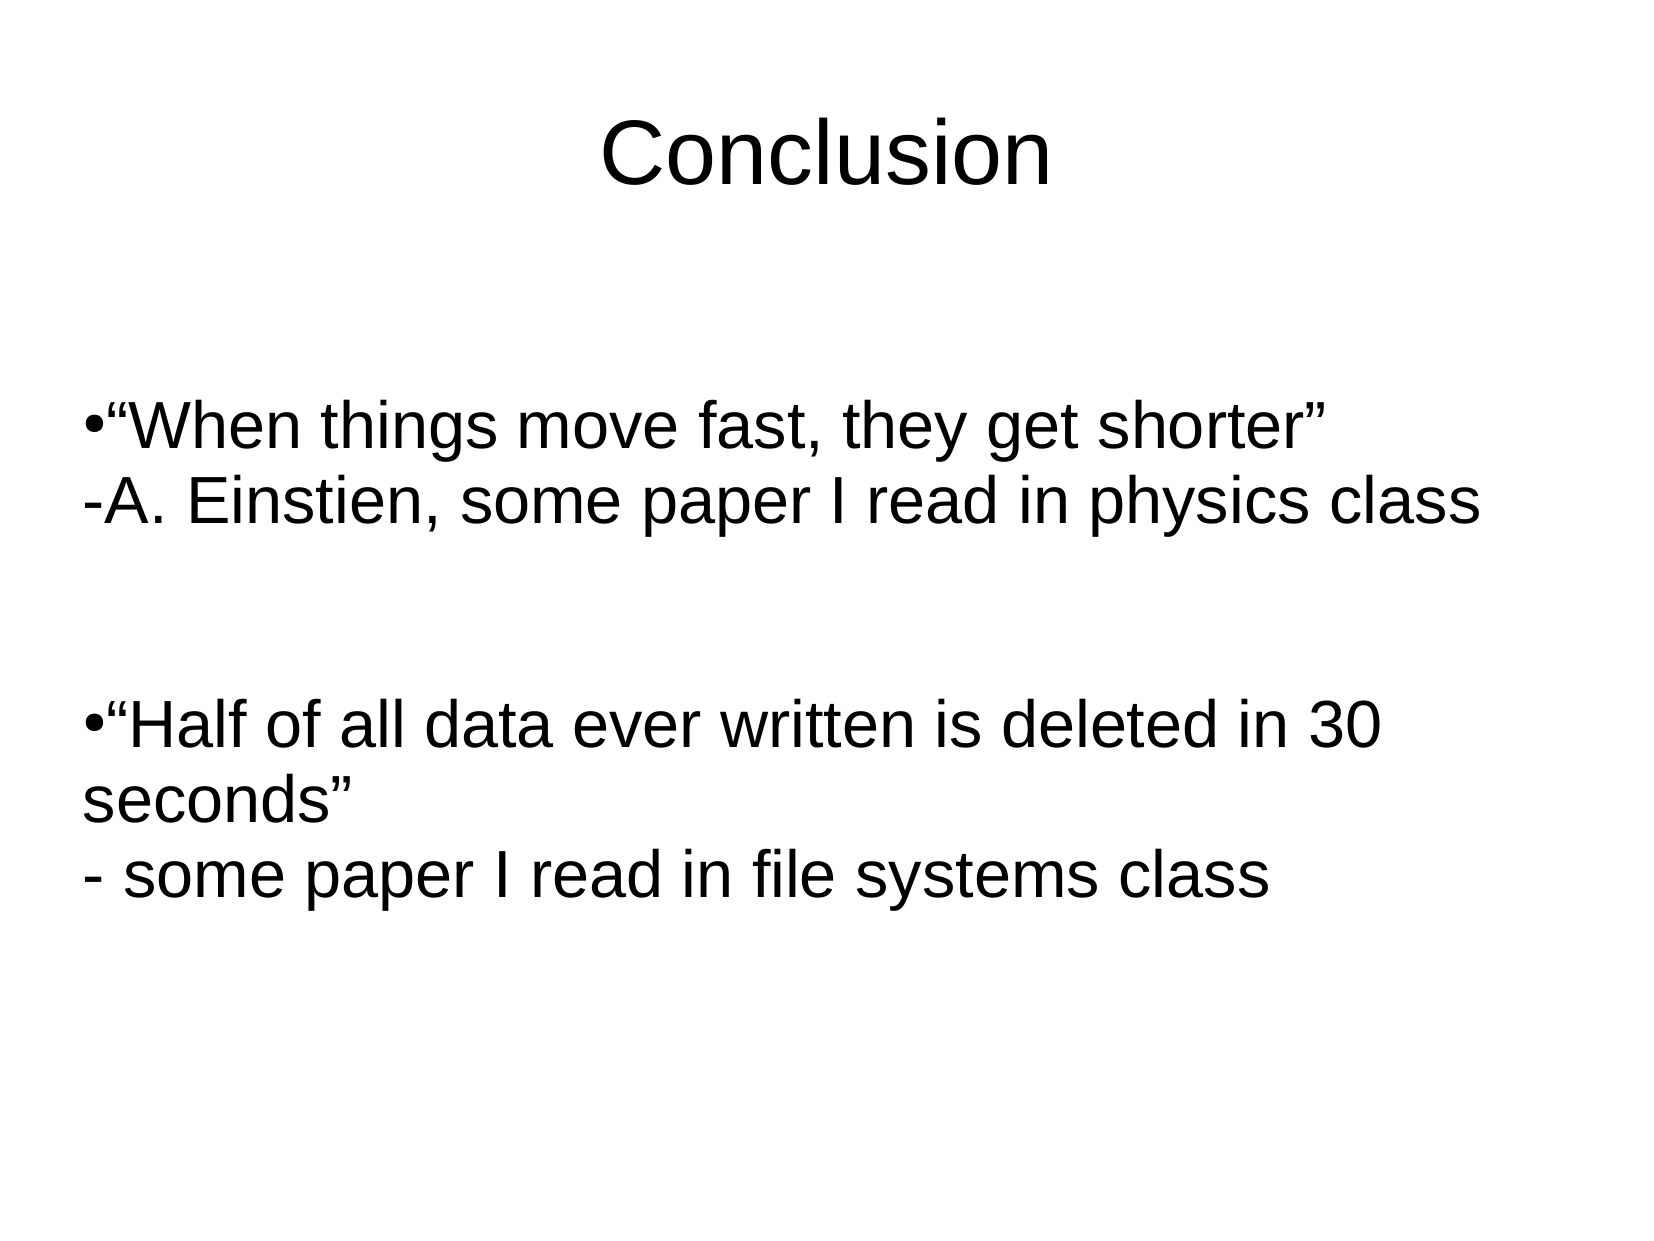

# Conclusion
“When things move fast, they get shorter”
-A. Einstien, some paper I read in physics class
“Half of all data ever written is deleted in 30 seconds”
- some paper I read in file systems class